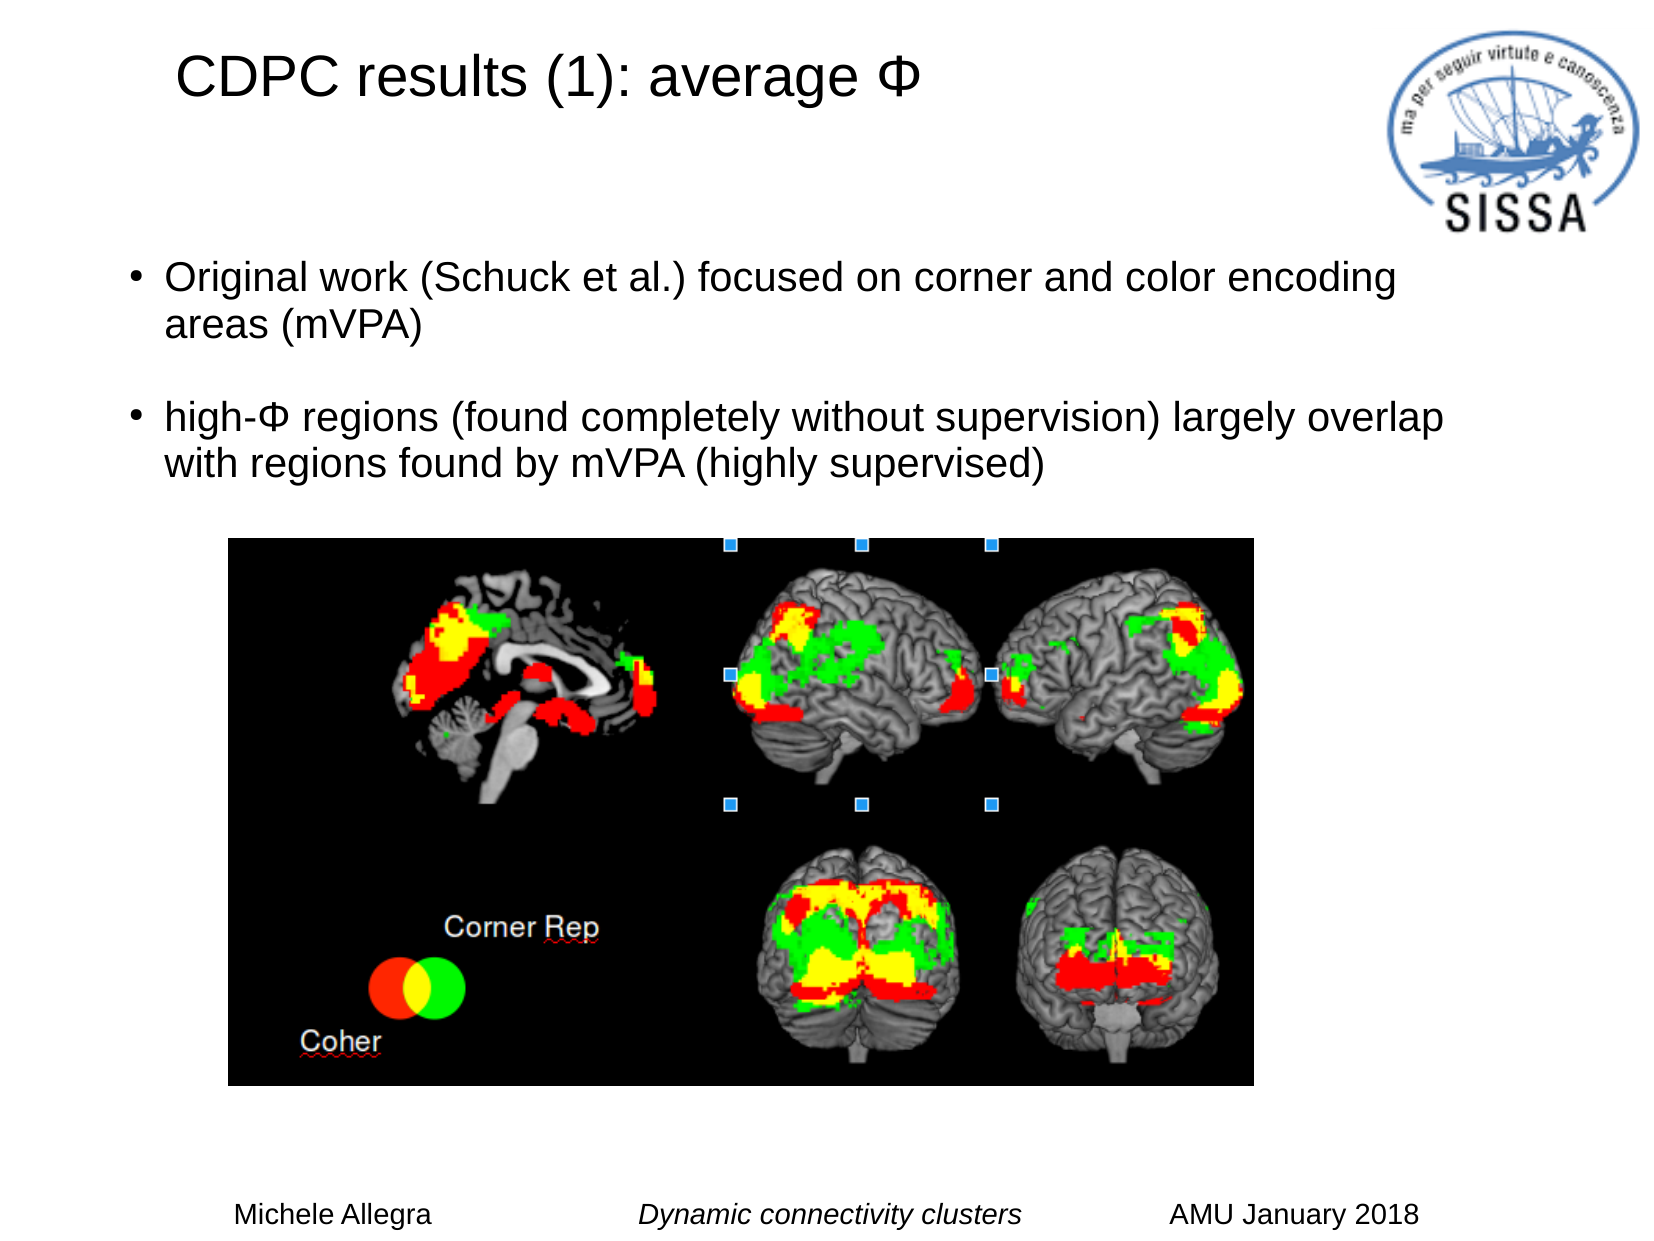

CDPC results (1): average Φ
Original work (Schuck et al.) focused on corner and color encoding areas (mVPA)
high-Φ regions (found completely without supervision) largely overlap with regions found by mVPA (highly supervised)
# Michele Allegra Dynamic connectivity clusters AMU January 2018